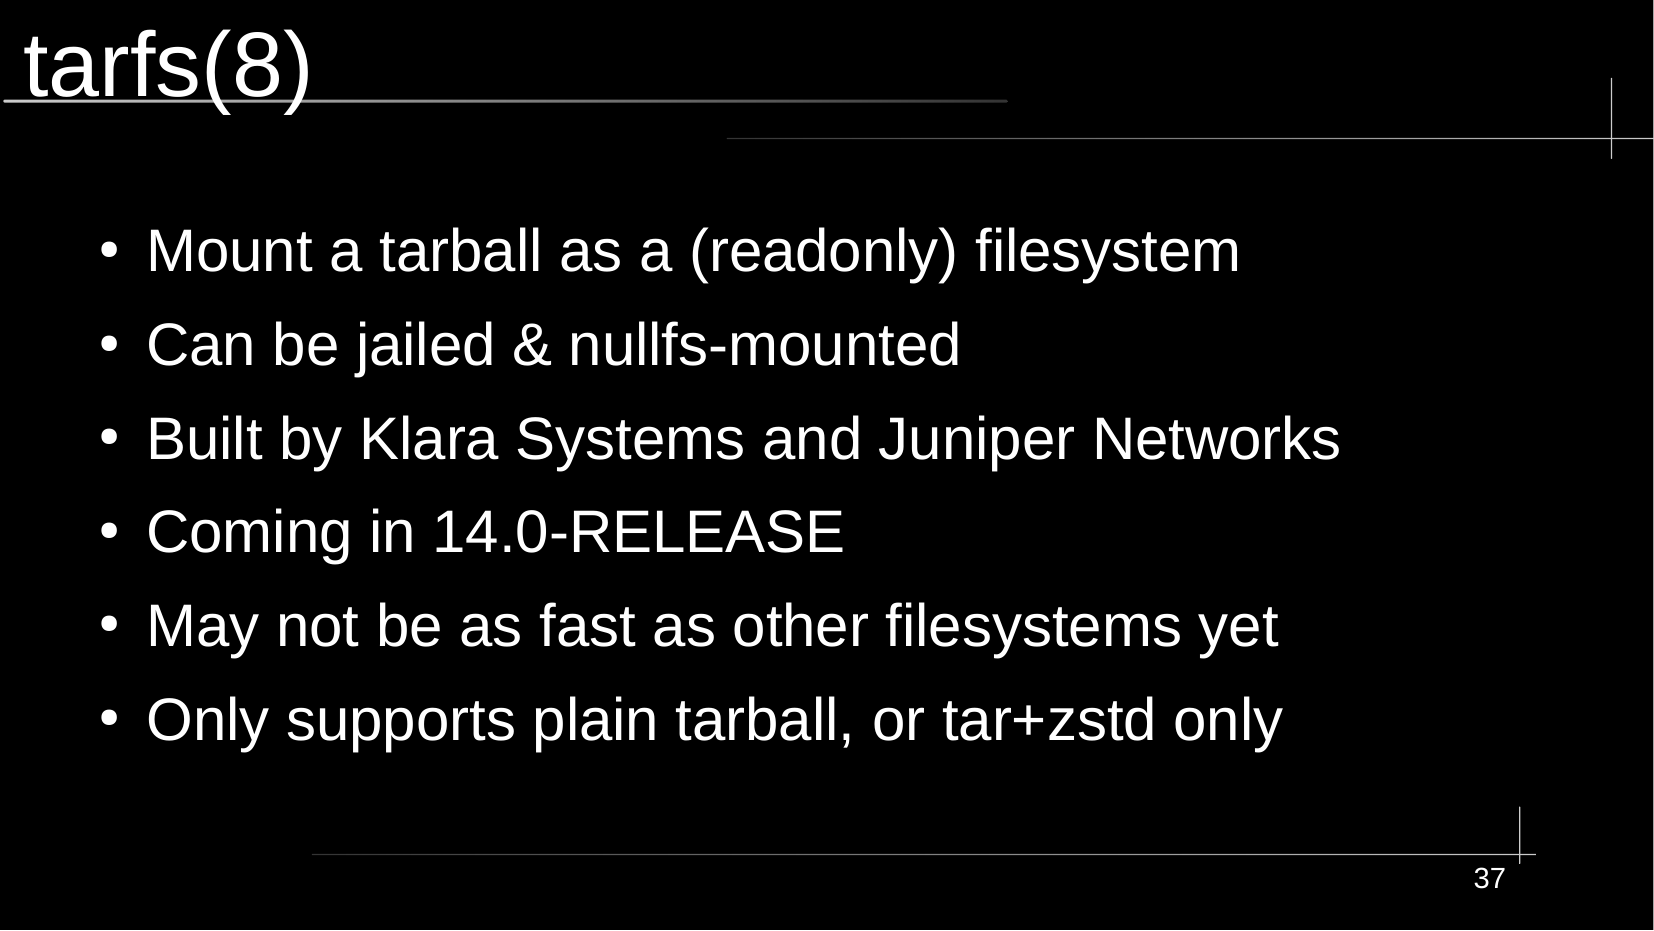

# tarfs(8)
Mount a tarball as a (readonly) filesystem
Can be jailed & nullfs-mounted
Built by Klara Systems and Juniper Networks
Coming in 14.0-RELEASE
May not be as fast as other filesystems yet
Only supports plain tarball, or tar+zstd only
37